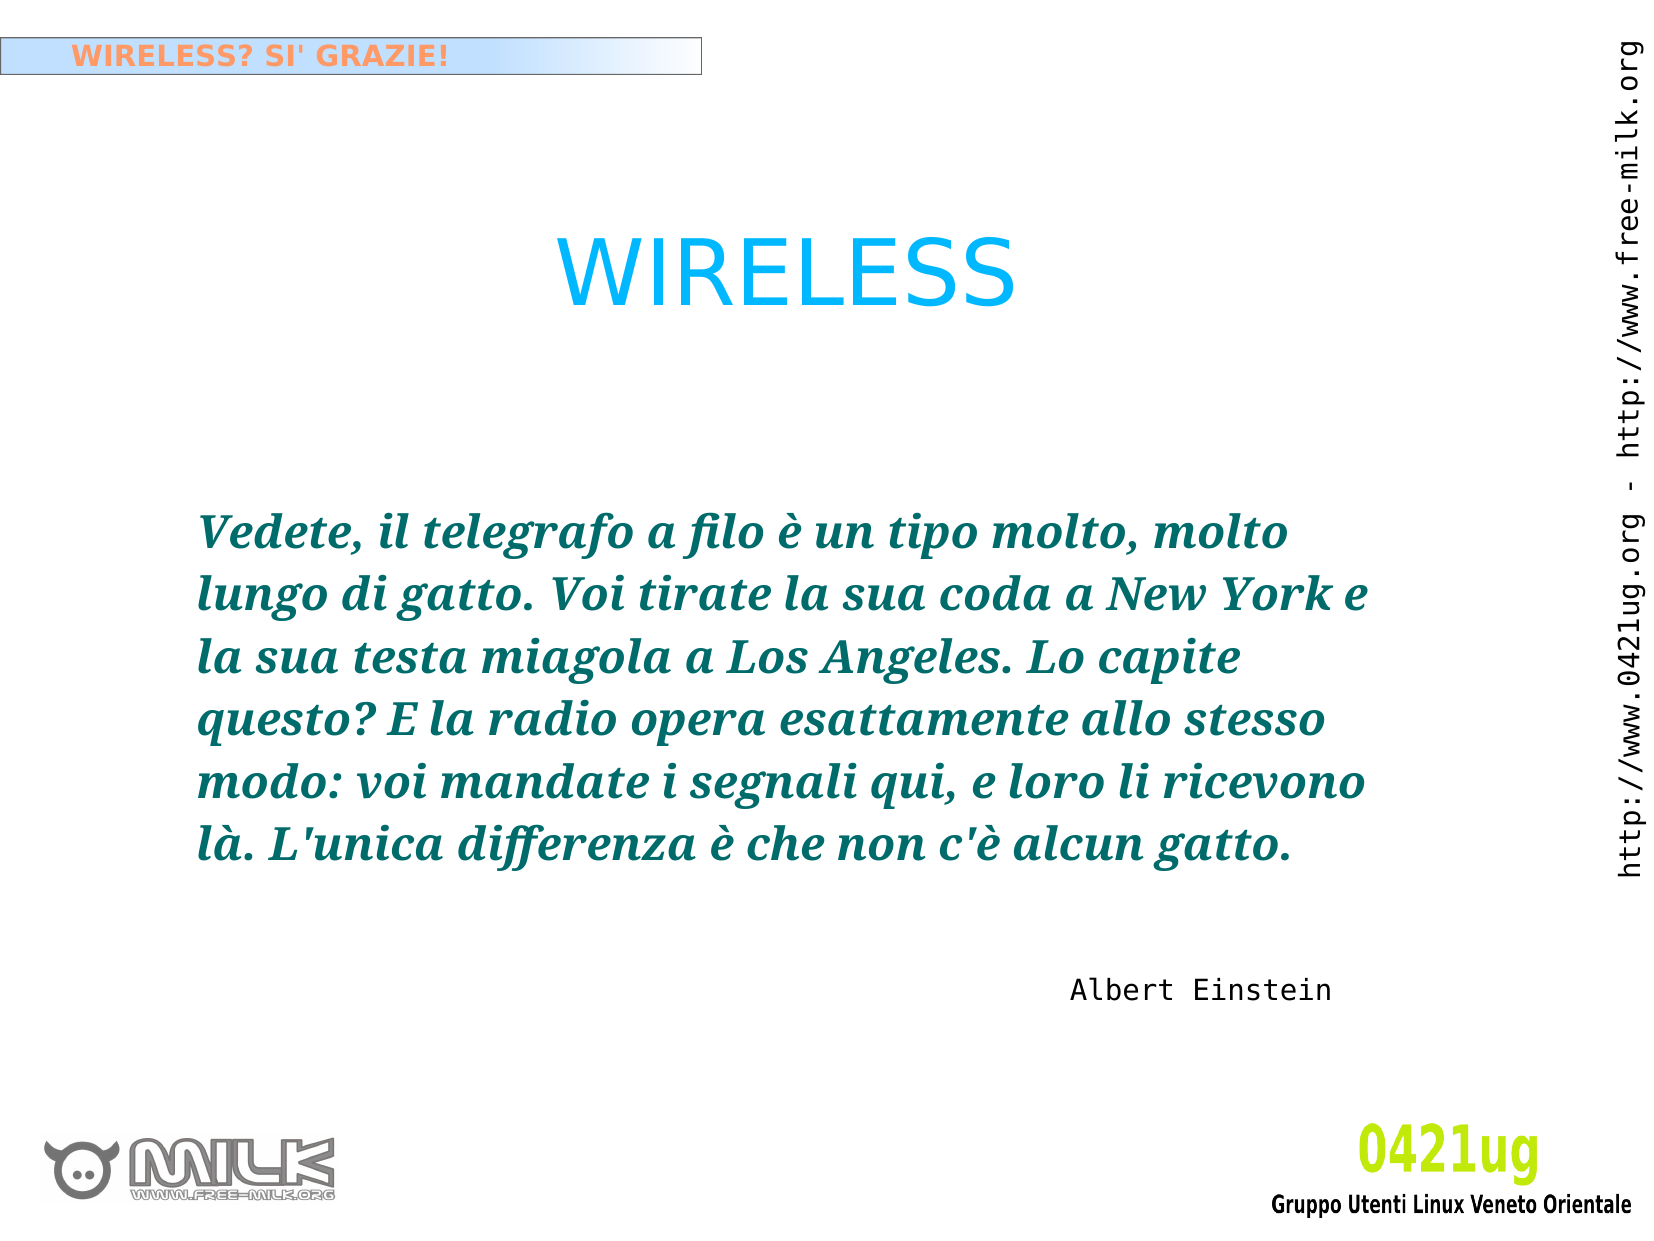

# WIRELESS
Vedete, il telegrafo a filo è un tipo molto, molto lungo di gatto. Voi tirate la sua coda a New York e la sua testa miagola a Los Angeles. Lo capite questo? E la radio opera esattamente allo stesso modo: voi mandate i segnali qui, e loro li ricevono là. L'unica differenza è che non c'è alcun gatto.
Albert Einstein